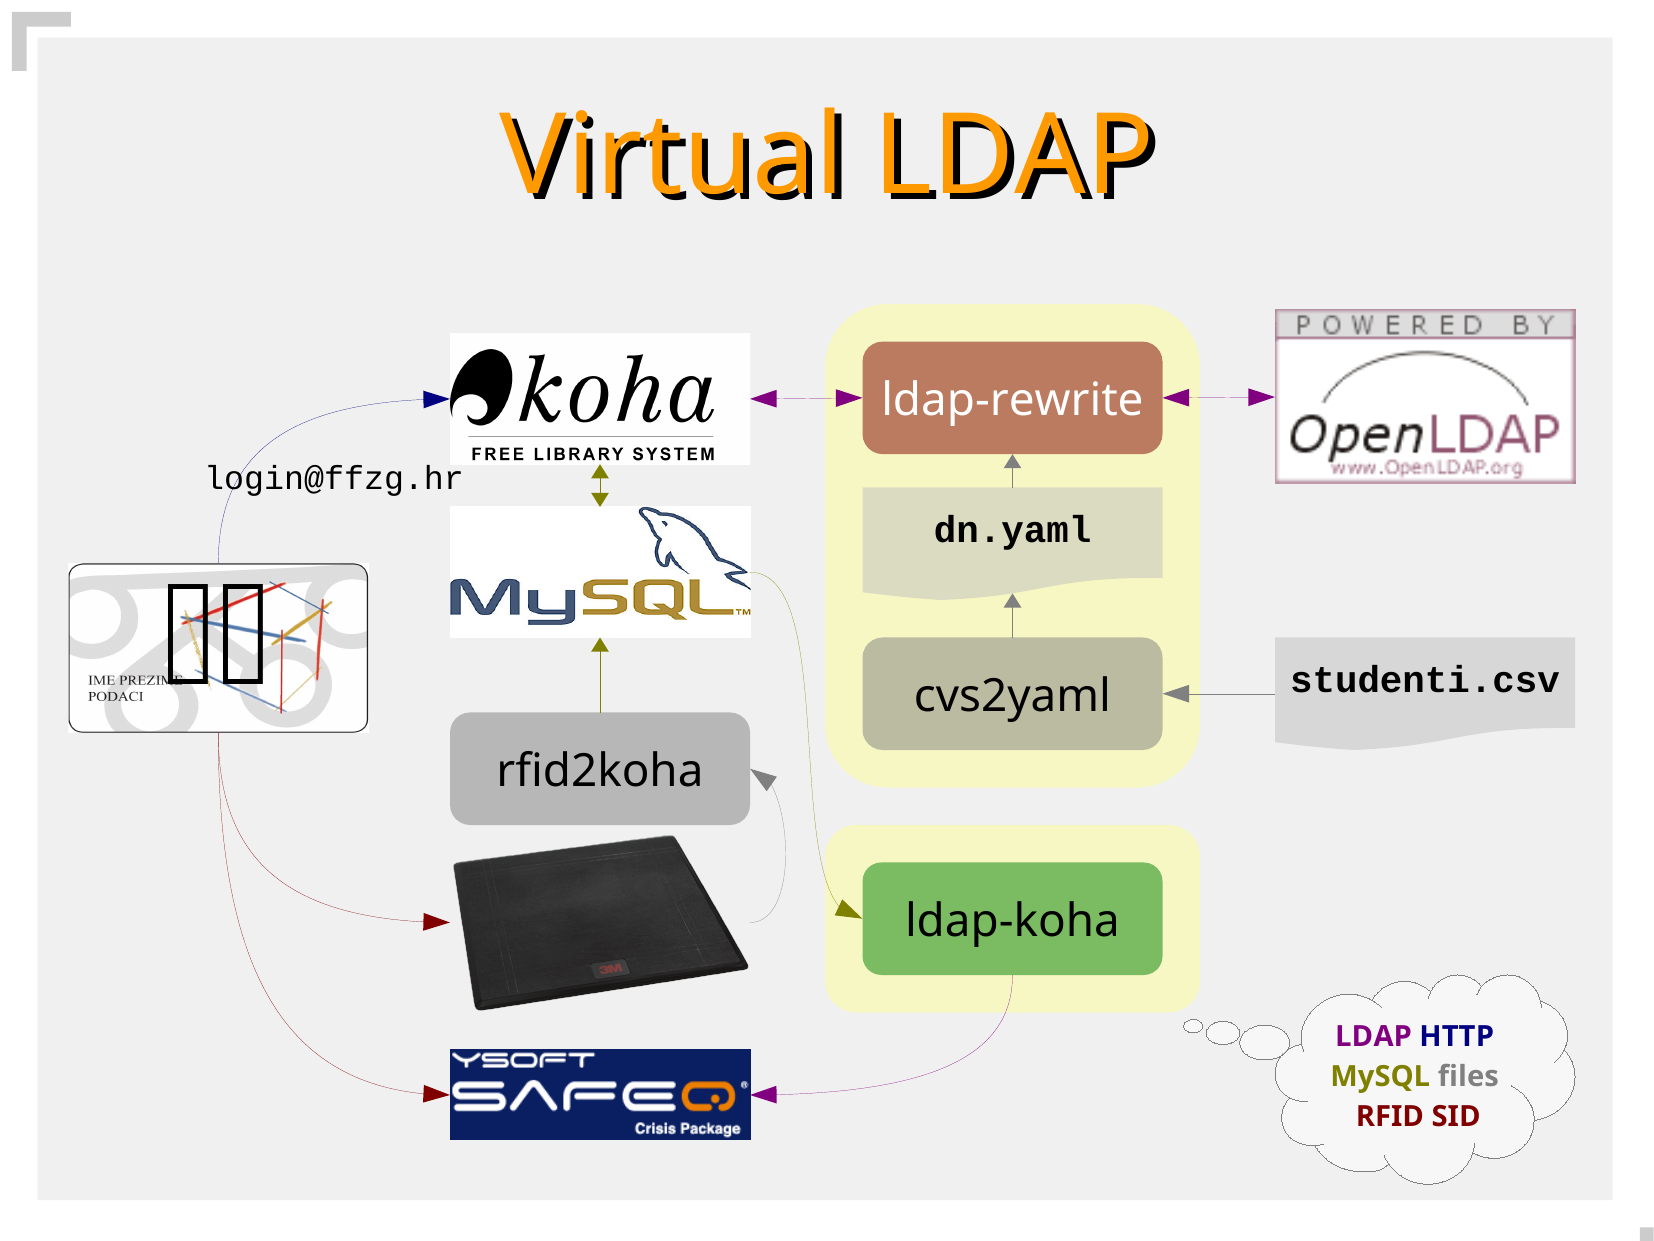

# Virtual LDAP
ldap-rewrite
dn.yaml

cvs2yaml
studenti.csv
rfid2koha
ldap-koha
LDAP HTTP
MySQL files
 RFID SID